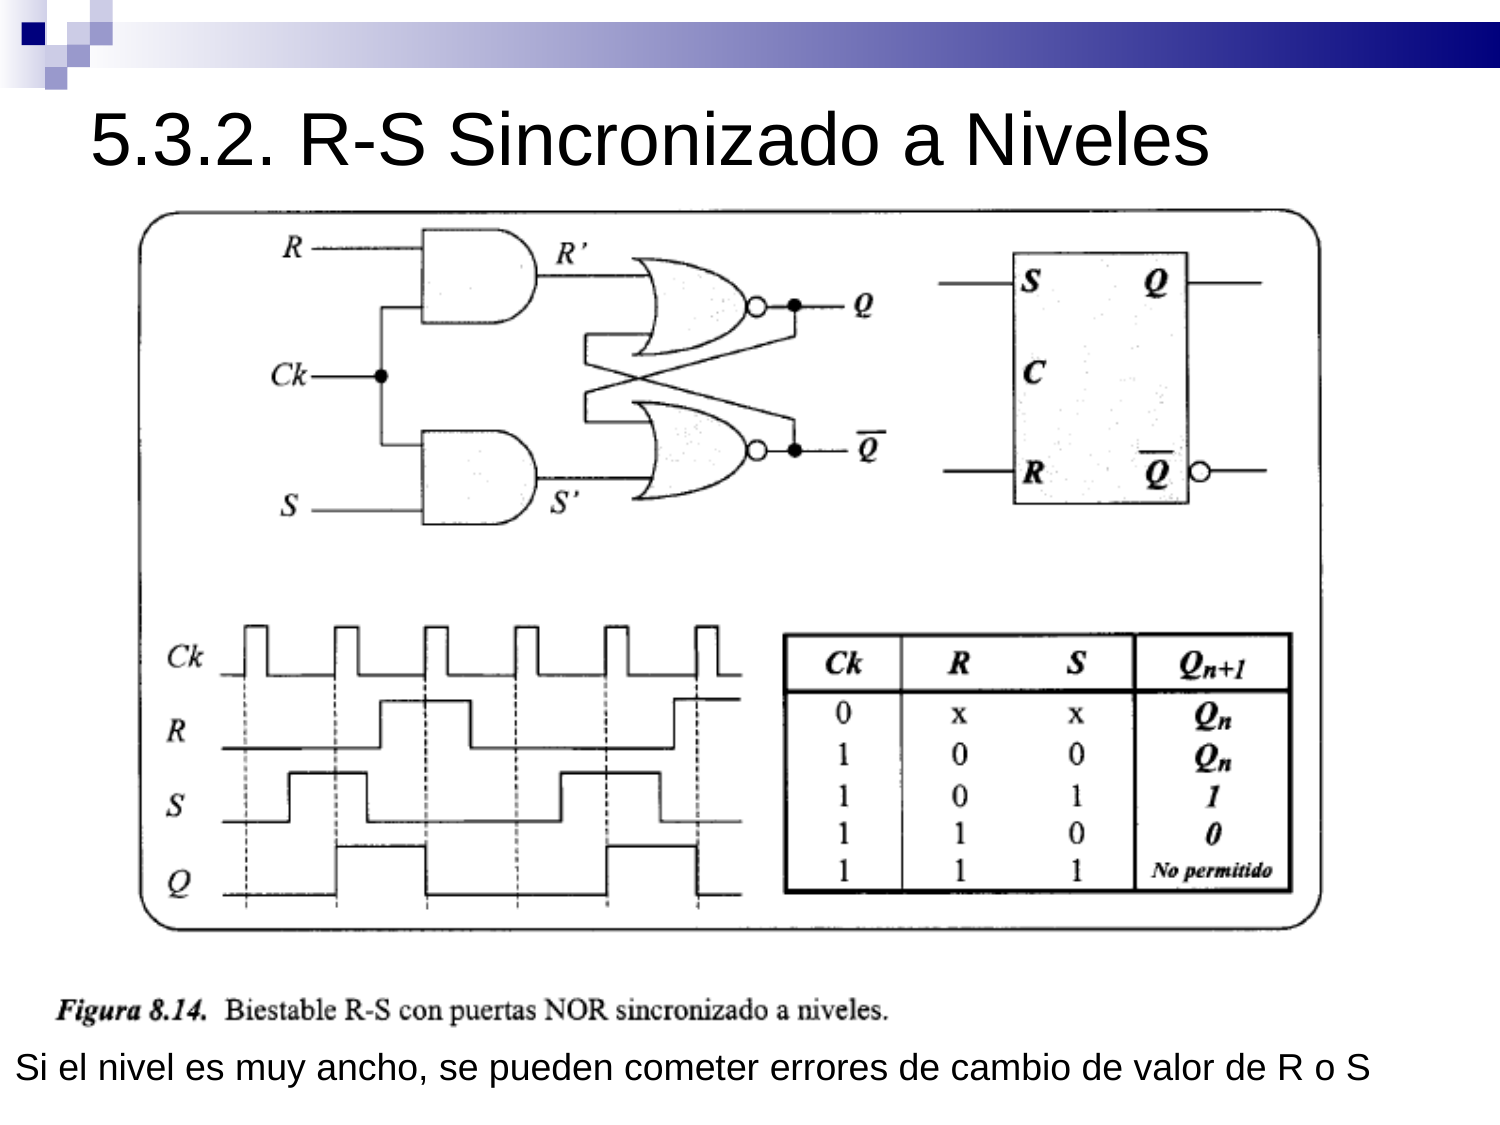

# 5.3.2. R-S Sincronizado a Niveles
Si el nivel es muy ancho, se pueden cometer errores de cambio de valor de R o S